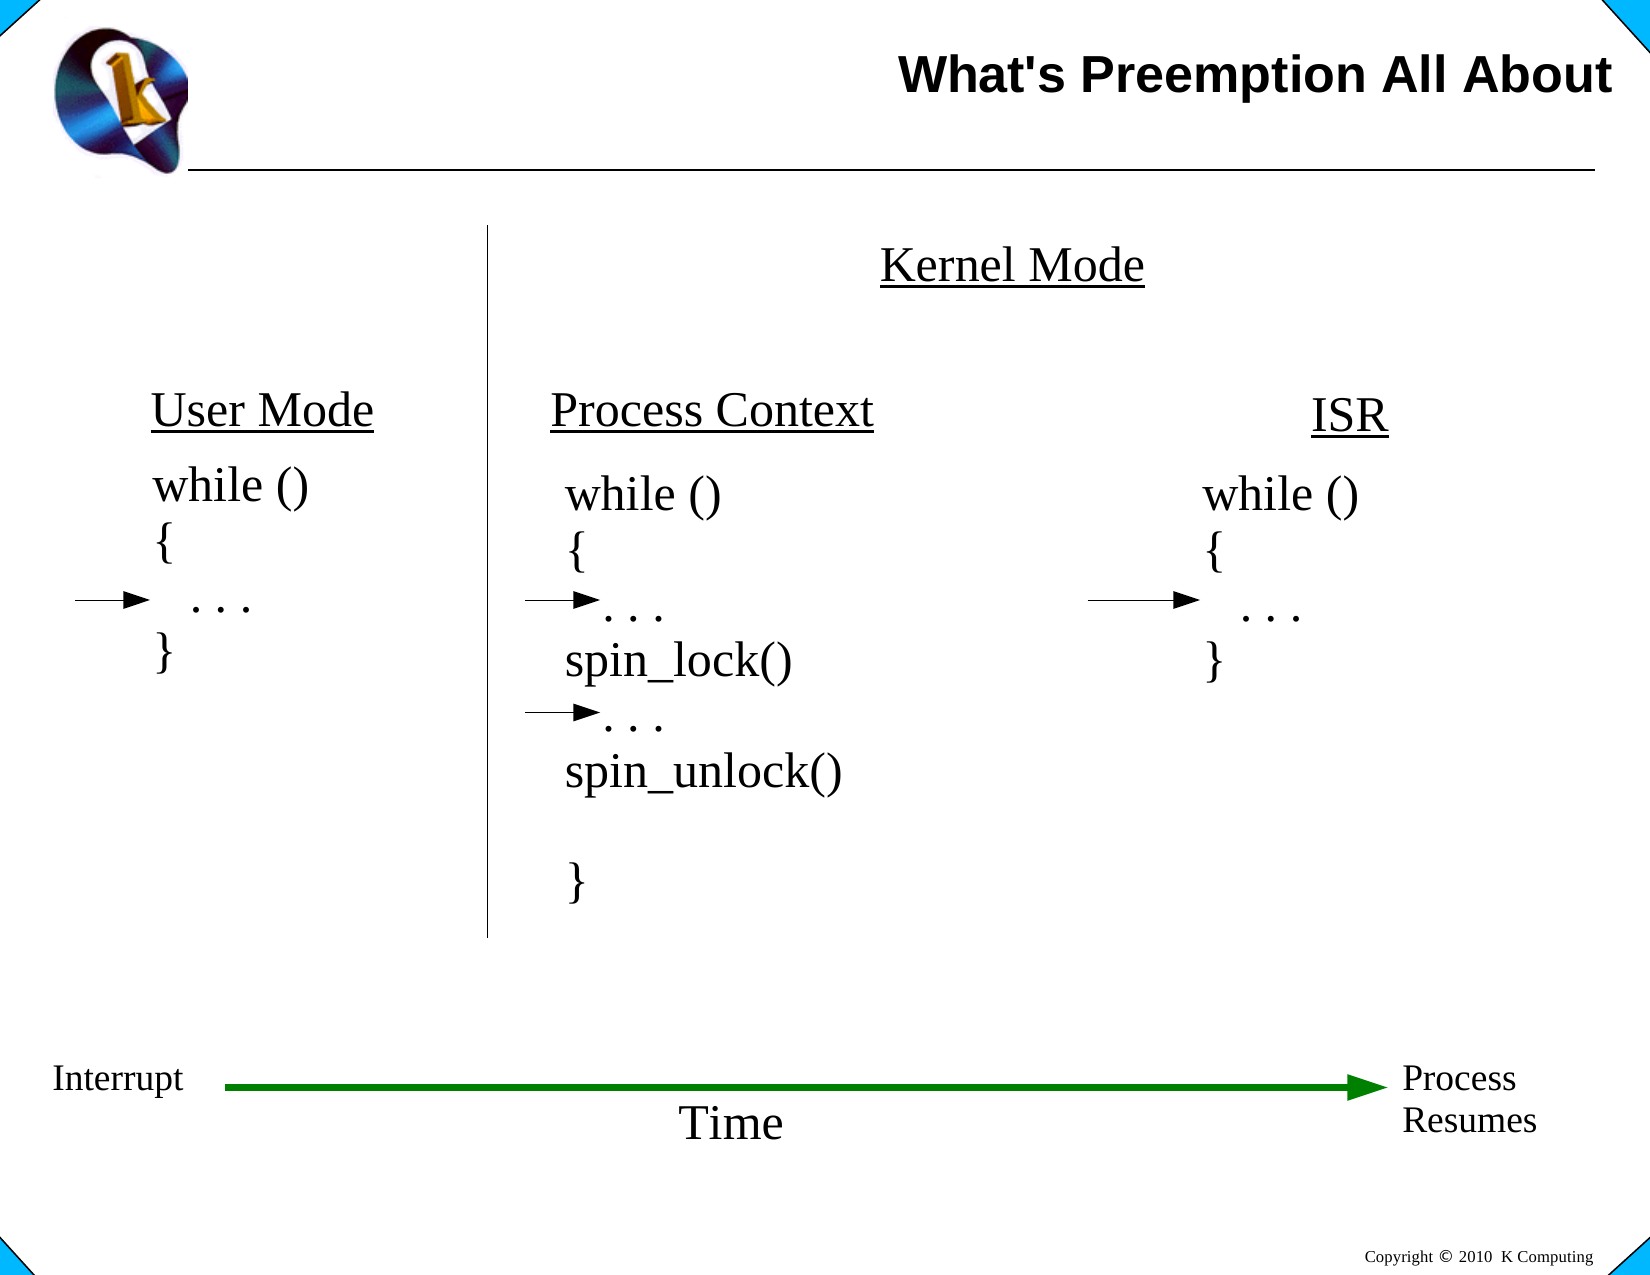

# What's Preemption All About
Kernel Mode
User Mode
Process Context
ISR
 while ()
 {
 . . .
 }
 while ()
 {
 . . .
 spin_lock()
 . . .
 spin_unlock()
 }
 while ()
 {
 . . .
 }
Interrupt
Process Resumes
Time